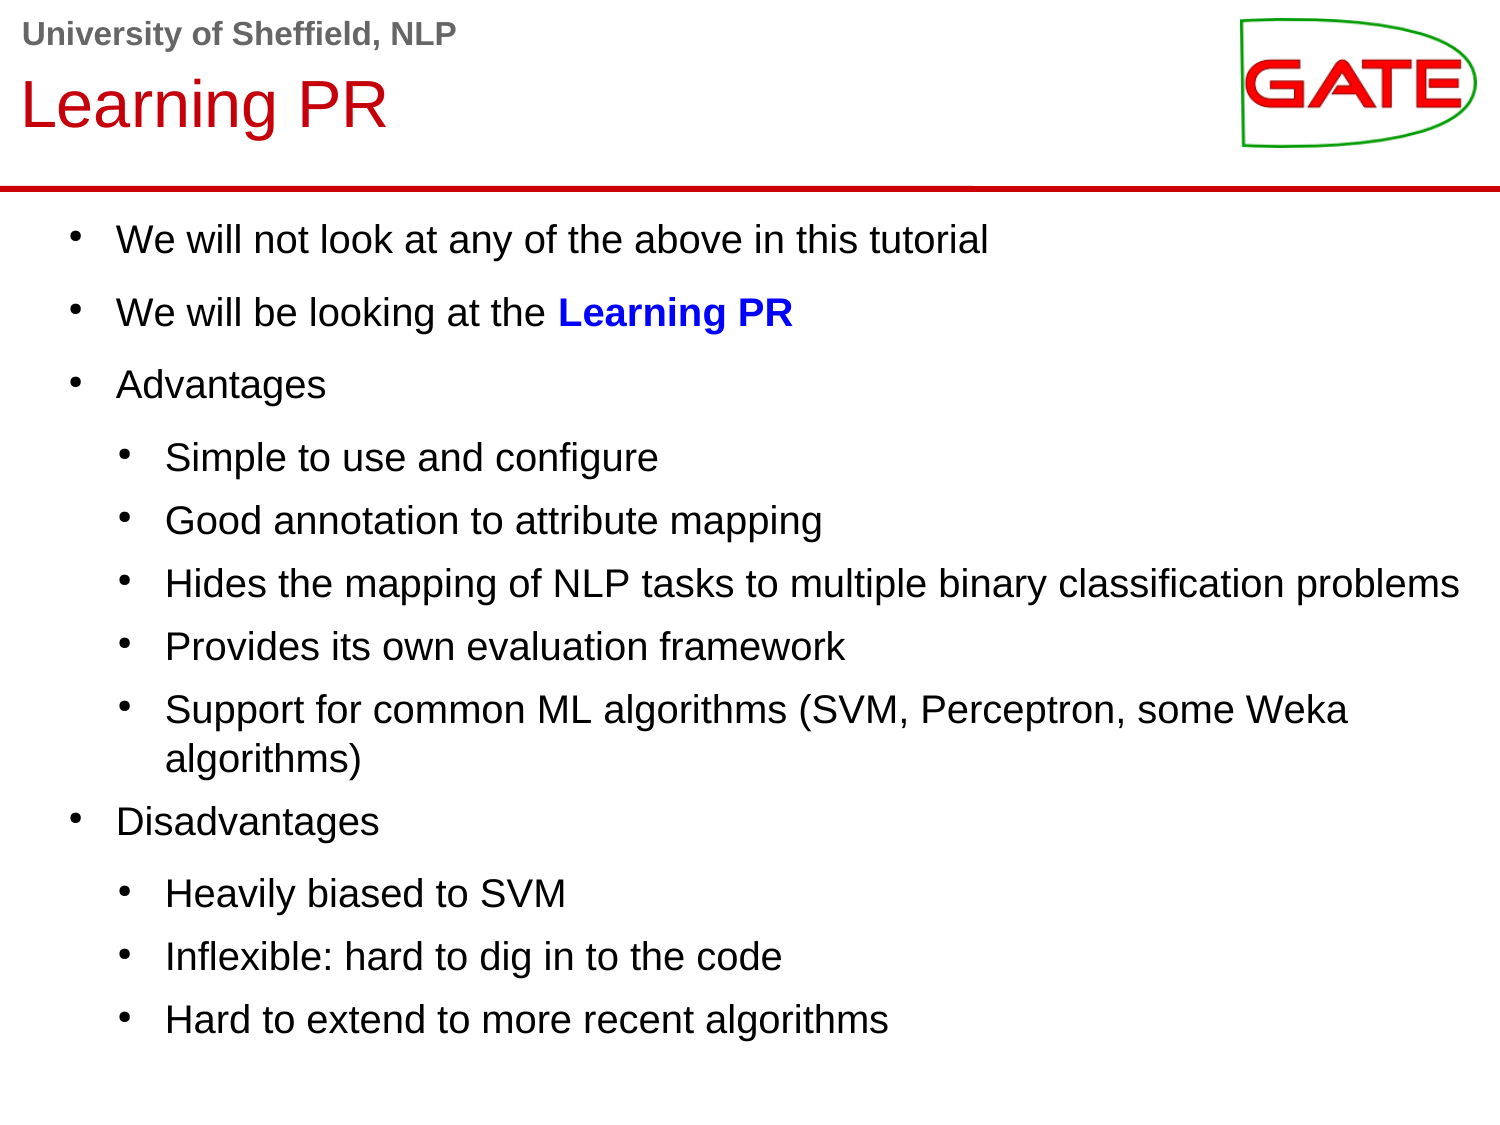

# Learning PR
We will not look at any of the above in this tutorial
We will be looking at the Learning PR
Advantages
Simple to use and configure
Good annotation to attribute mapping
Hides the mapping of NLP tasks to multiple binary classification problems
Provides its own evaluation framework
Support for common ML algorithms (SVM, Perceptron, some Weka algorithms)
Disadvantages
Heavily biased to SVM
Inflexible: hard to dig in to the code
Hard to extend to more recent algorithms